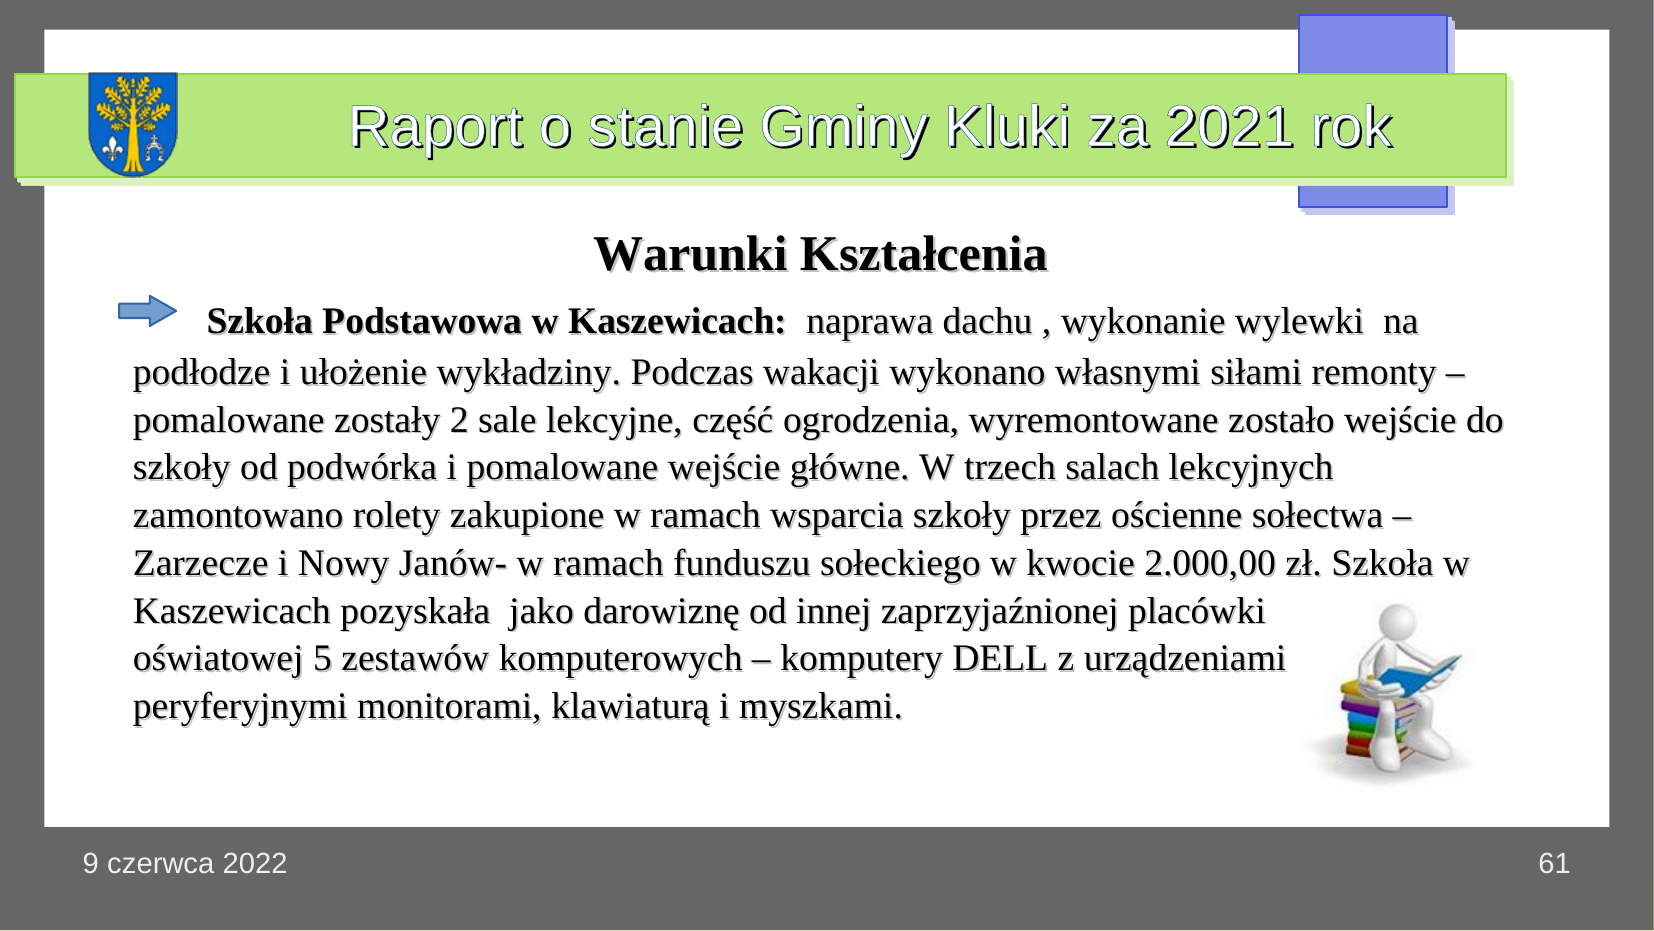

# Raport o stanie Gminy Kluki za 2021 rok
Warunki Kształcenia
	Szkoła Podstawowa w Kaszewicach: naprawa dachu , wykonanie wylewki na podłodze i ułożenie wykładziny. Podczas wakacji wykonano własnymi siłami remonty – pomalowane zostały 2 sale lekcyjne, część ogrodzenia, wyremontowane zostało wejście do szkoły od podwórka i pomalowane wejście główne. W trzech salach lekcyjnych zamontowano rolety zakupione w ramach wsparcia szkoły przez ościenne sołectwa – Zarzecze i Nowy Janów- w ramach funduszu sołeckiego w kwocie 2.000,00 zł. Szkoła w Kaszewicach pozyskała jako darowiznę od innej zaprzyjaźnionej placówki
oświatowej 5 zestawów komputerowych – komputery DELL z urządzeniami
peryferyjnymi monitorami, klawiaturą i myszkami.
9 czerwca 2022
61